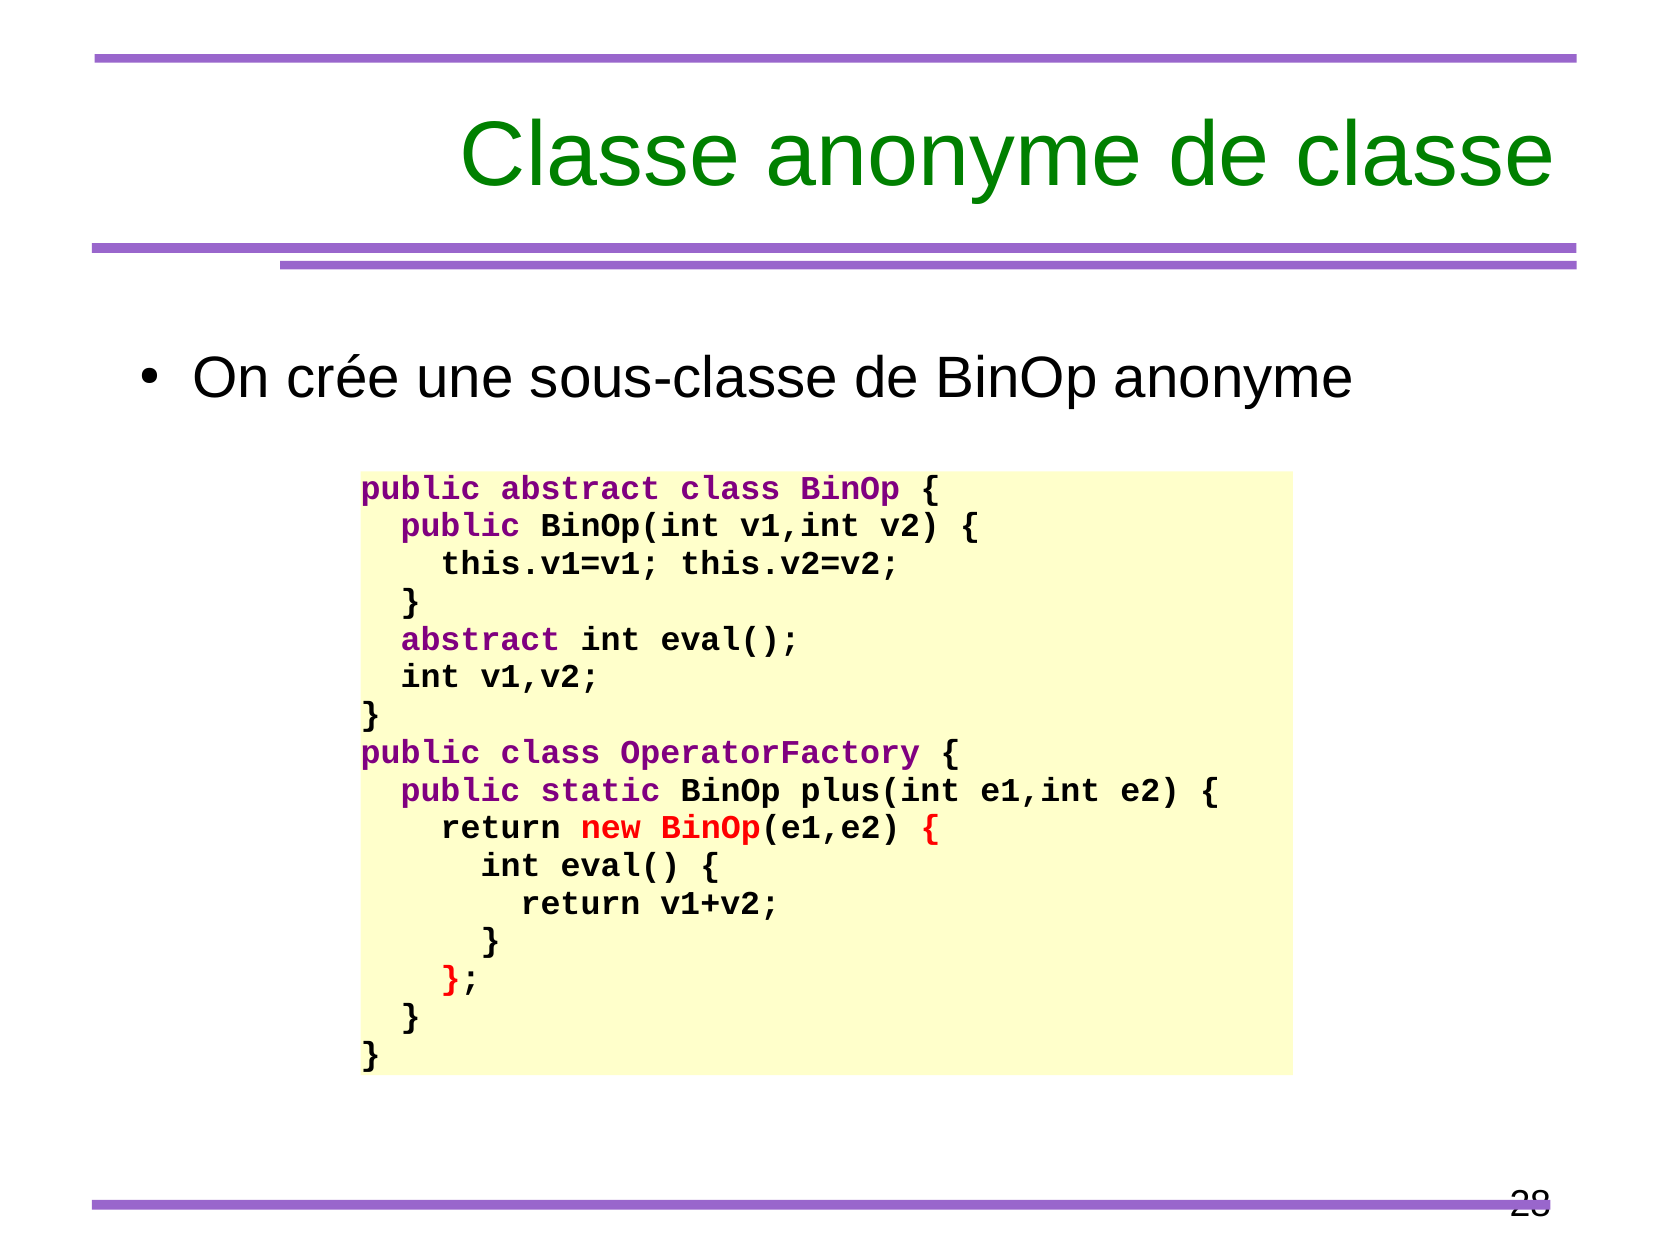

# Classe anonyme de classe
On crée une sous-classe de BinOp anonyme
public abstract class BinOp {
 public BinOp(int v1,int v2) {
 this.v1=v1; this.v2=v2;
 }
 abstract int eval();
 int v1,v2;
}
public class OperatorFactory {
 public static BinOp plus(int e1,int e2) {
 return new BinOp(e1,e2) {
 int eval() {
 return v1+v2;
 }
 };
 }
}